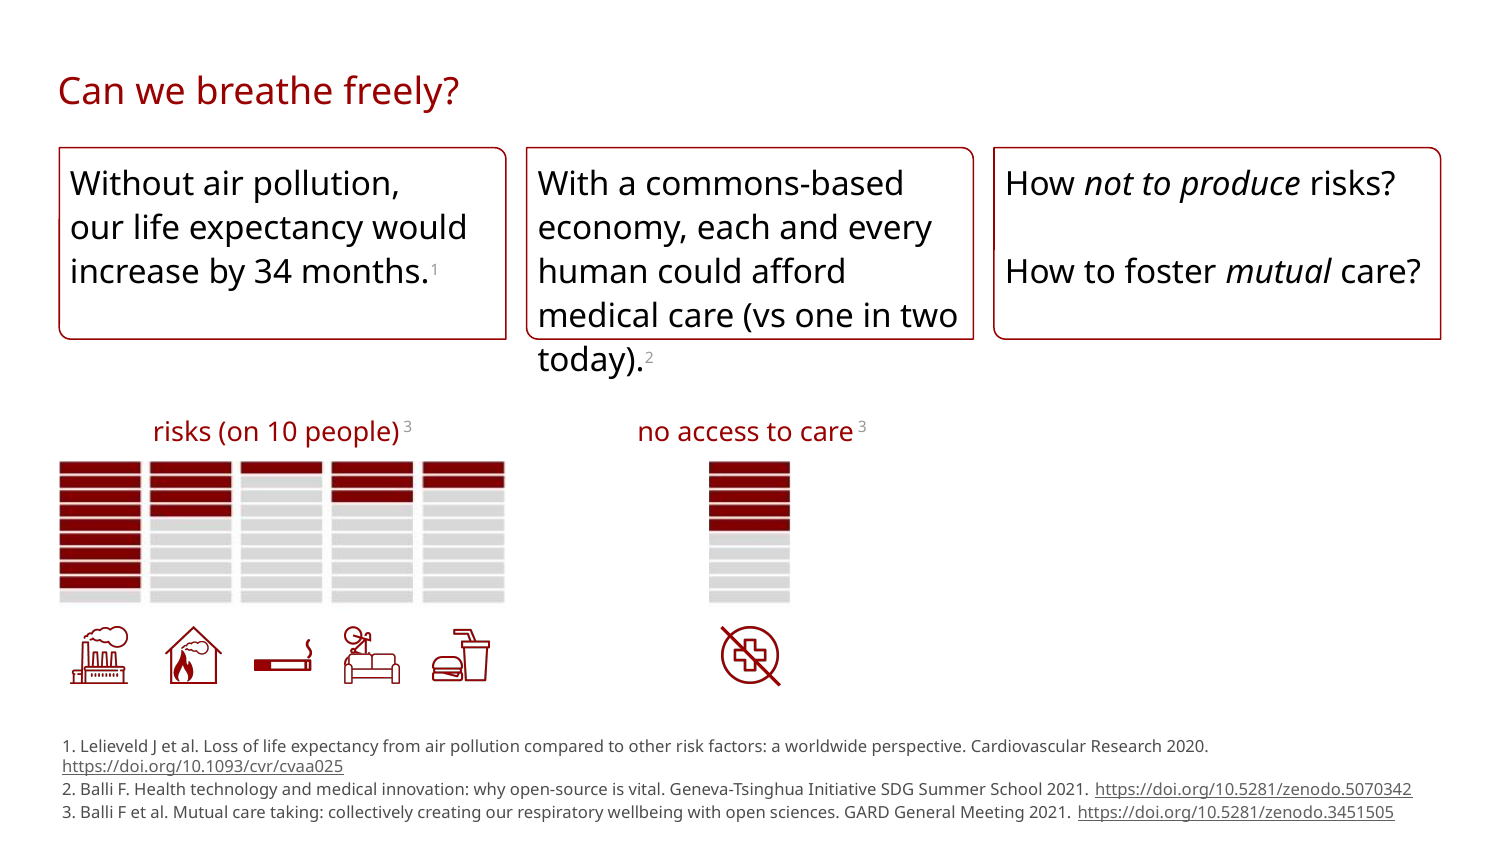

Can we breathe freely?
Without air pollution,
our life expectancy would increase by 34 months.1
With a commons-based economy, each and every human could afford medical care (vs one in two today).2
How not to produce risks?
How to foster mutual care?
risks (on 10 people) 3
no access to care 3
1. Lelieveld J et al. Loss of life expectancy from air pollution compared to other risk factors: a worldwide perspective. Cardiovascular Research 2020. https://doi.org/10.1093/cvr/cvaa025
2. Balli F. Health technology and medical innovation: why open-source is vital. Geneva-Tsinghua Initiative SDG Summer School 2021. https://doi.org/10.5281/zenodo.5070342
3. Balli F et al. Mutual care taking: collectively creating our respiratory wellbeing with open sciences. GARD General Meeting 2021. https://doi.org/10.5281/zenodo.3451505